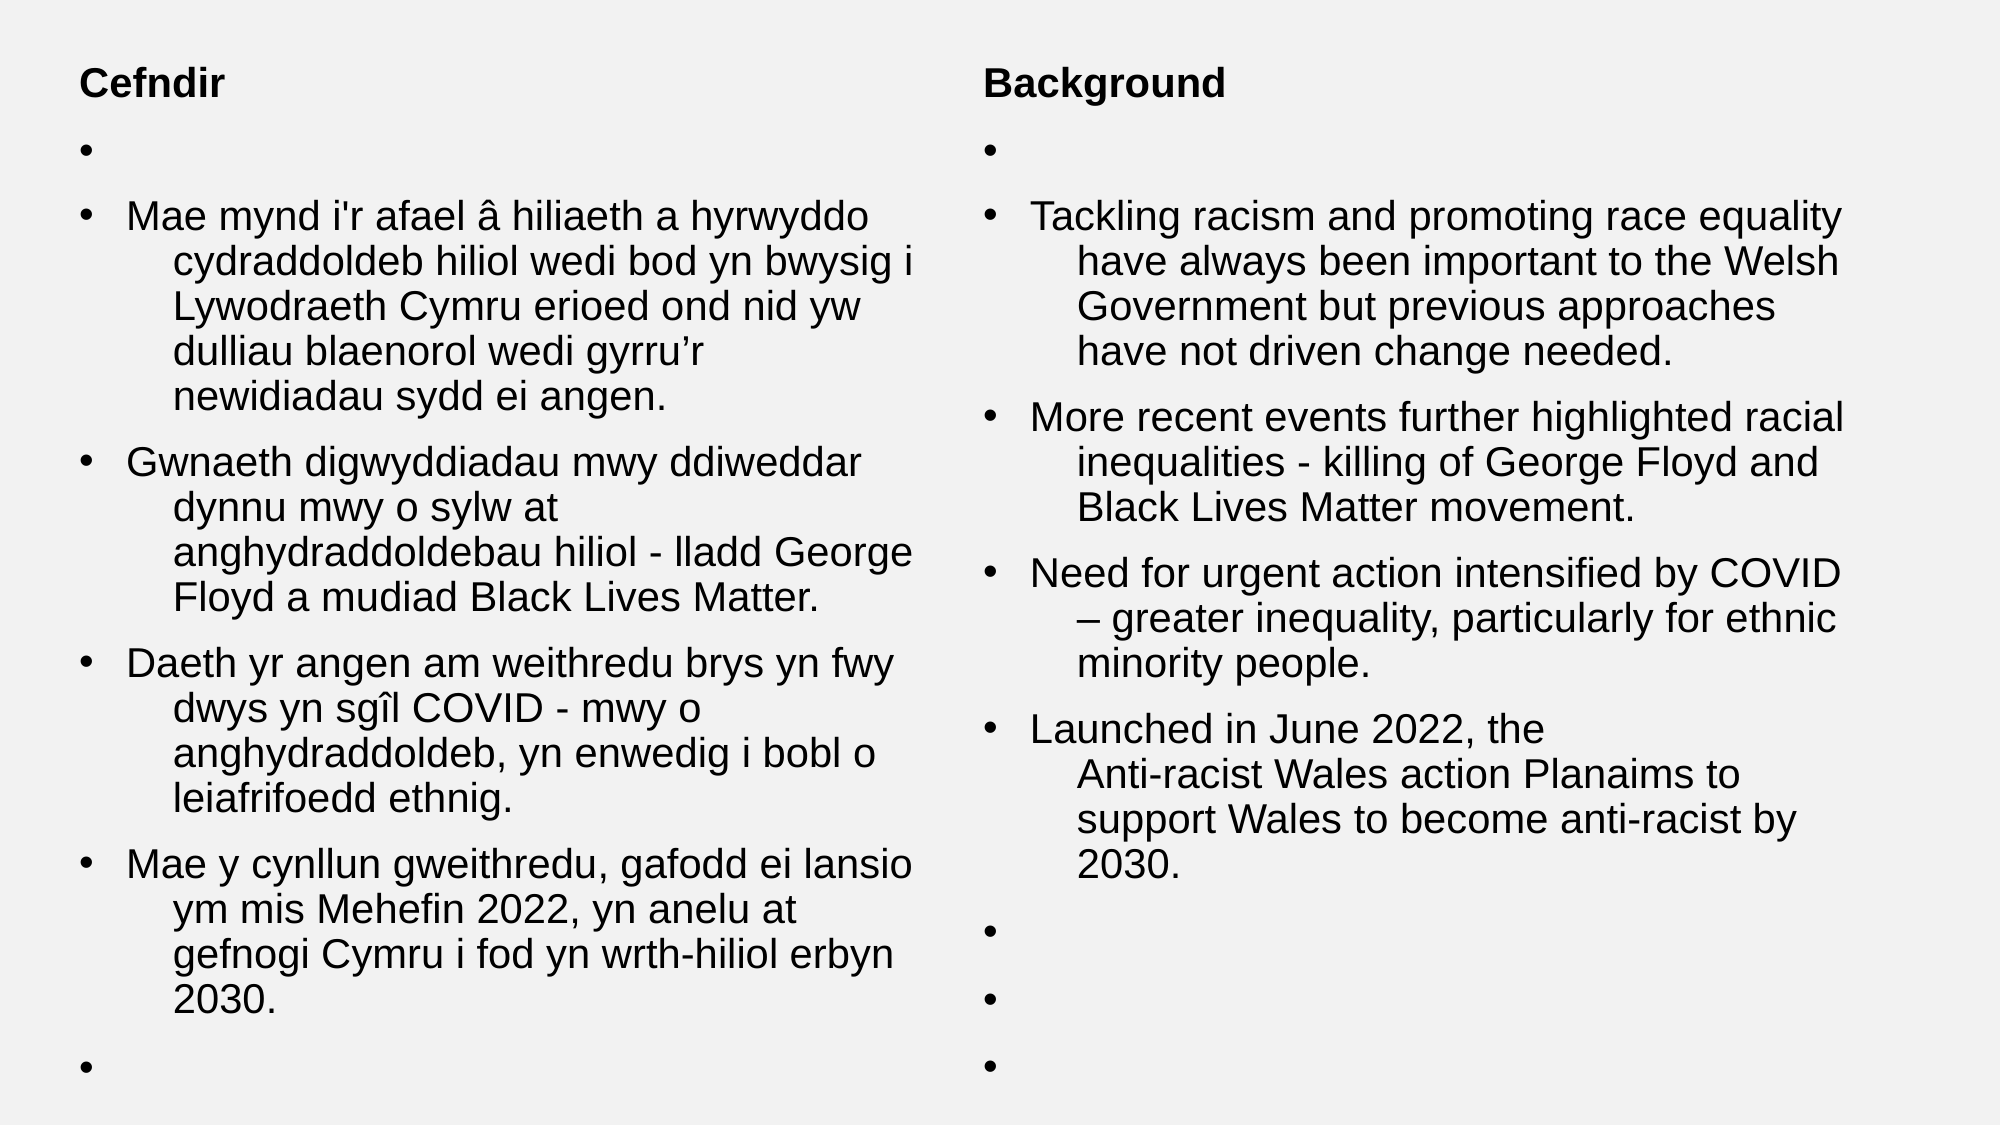

# Cefndir
Mae mynd i'r afael â hiliaeth a hyrwyddo cydraddoldeb hiliol wedi bod yn bwysig i Lywodraeth Cymru erioed ond nid yw dulliau blaenorol wedi gyrru’r newidiadau sydd ei angen.
Gwnaeth digwyddiadau mwy ddiweddar dynnu mwy o sylw at anghydraddoldebau hiliol - lladd George Floyd a mudiad Black Lives Matter.
Daeth yr angen am weithredu brys yn fwy dwys yn sgîl COVID - mwy o anghydraddoldeb, yn enwedig i bobl o leiafrifoedd ethnig.
Mae y cynllun gweithredu, gafodd ei lansio ym mis Mehefin 2022, yn anelu at gefnogi Cymru i fod yn wrth-hiliol erbyn 2030.
Background
Tackling racism and promoting race equality have always been important to the Welsh Government but previous approaches have not driven change needed.
More recent events further highlighted racial inequalities - killing of George Floyd and Black Lives Matter movement.
Need for urgent action intensified by COVID – greater inequality, particularly for ethnic minority people.
Launched in June 2022, the Anti-racist Wales action Planaims to support Wales to become anti-racist by 2030.